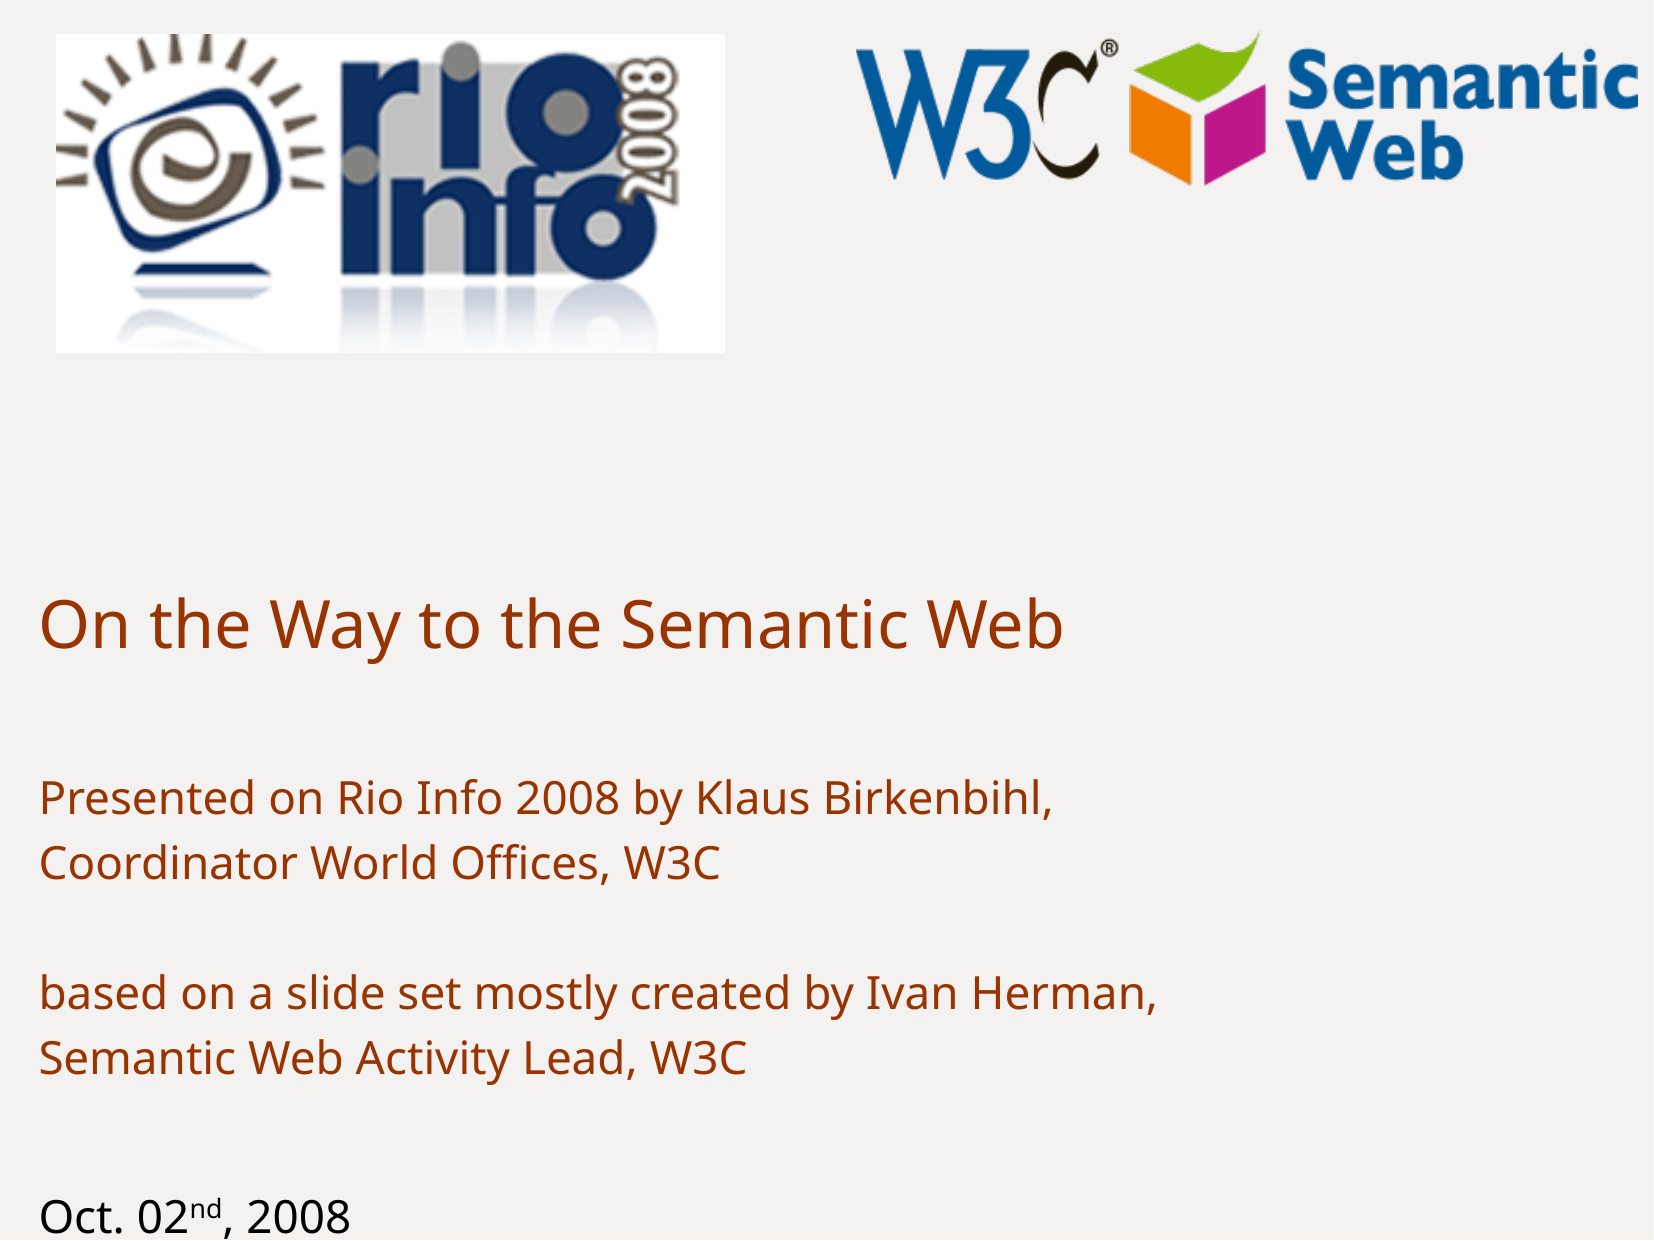

# On the Way to the Semantic Web Presented on Rio Info 2008 by Klaus Birkenbihl, Coordinator World Offices, W3C based on a slide set mostly created by Ivan Herman, Semantic Web Activity Lead, W3C Oct. 02nd, 2008